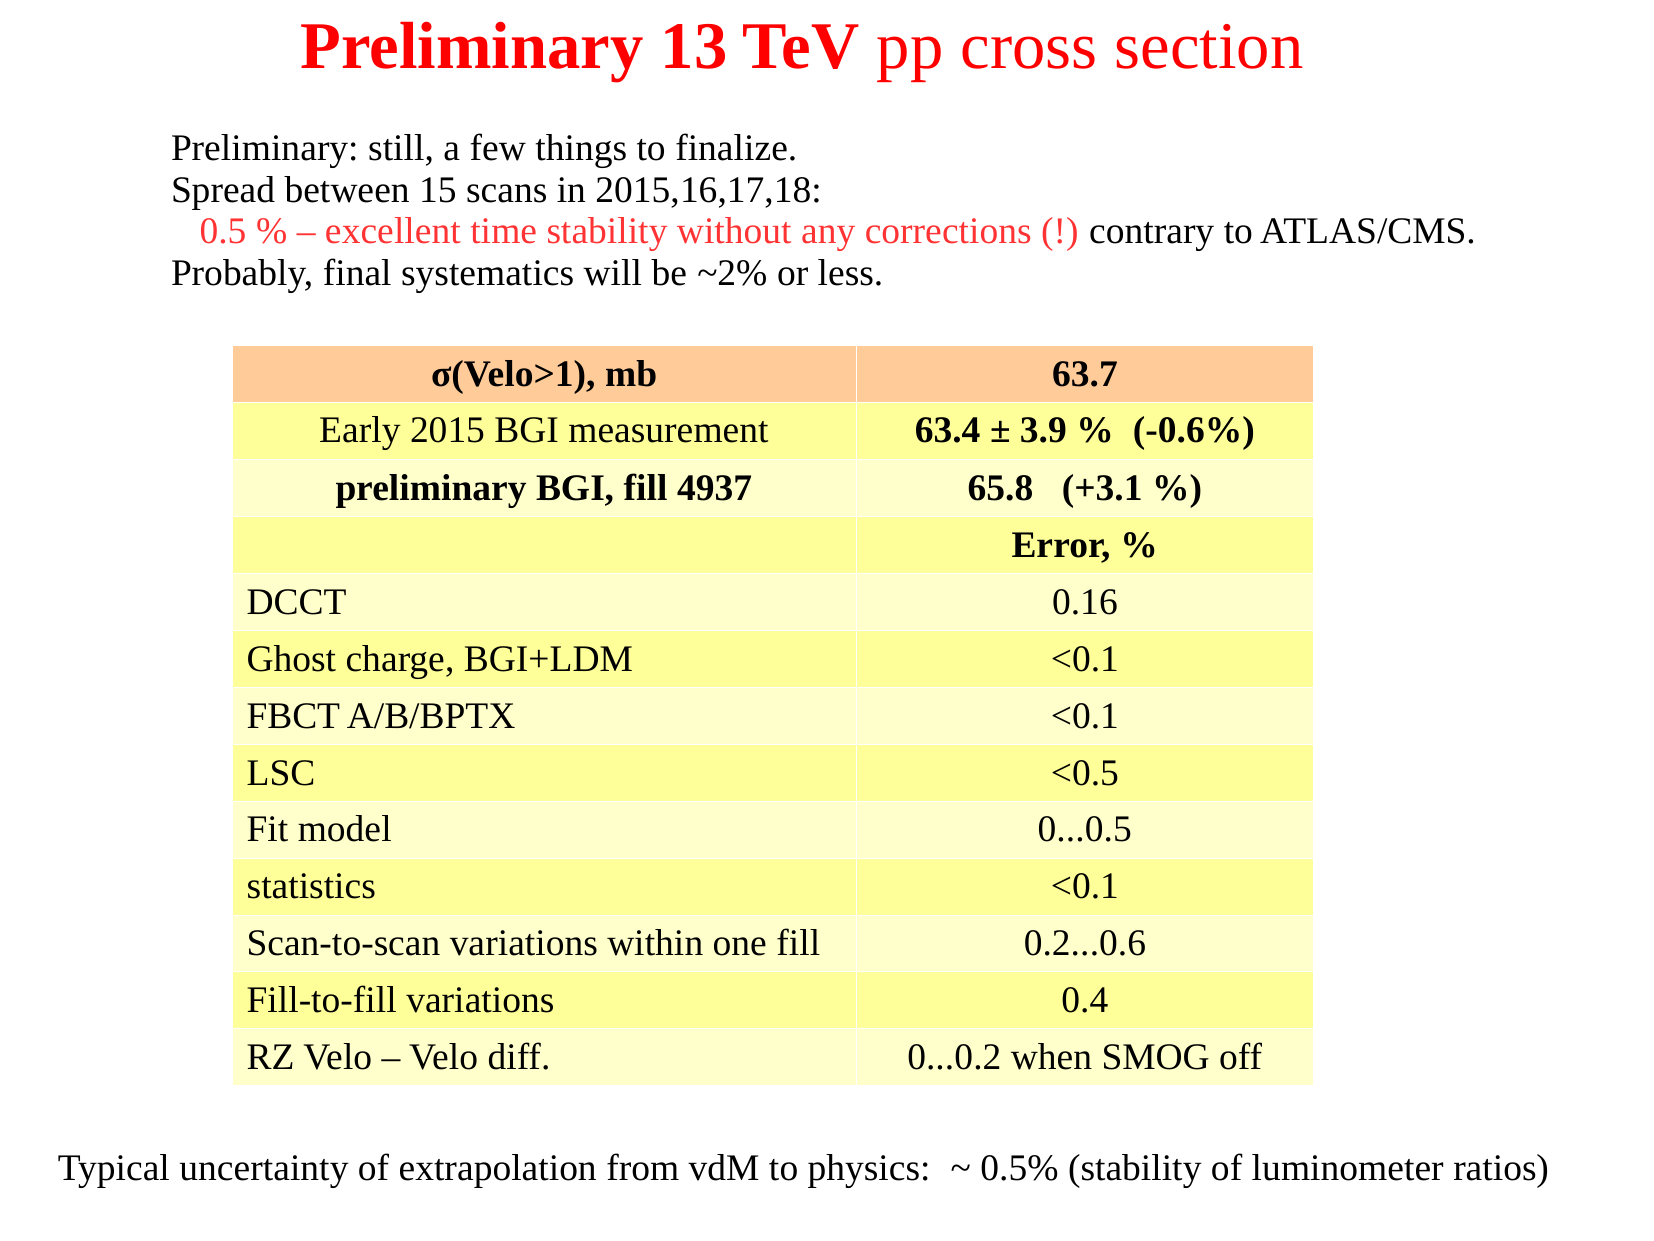

Preliminary 13 TeV pp cross section
Preliminary: still, a few things to finalize.
Spread between 15 scans in 2015,16,17,18:
 0.5 % – excellent time stability without any corrections (!) contrary to ATLAS/CMS.
Probably, final systematics will be ~2% or less.
| σ(Velo>1), mb | 63.7 |
| --- | --- |
| Early 2015 BGI measurement | 63.4 ± 3.9 % (-0.6%) |
| preliminary BGI, fill 4937 | 65.8 (+3.1 %) |
| | Error, % |
| DCCT | 0.16 |
| Ghost charge, BGI+LDM | <0.1 |
| FBCT A/B/BPTX | <0.1 |
| LSC | <0.5 |
| Fit model | 0...0.5 |
| statistics | <0.1 |
| Scan-to-scan variations within one fill | 0.2...0.6 |
| Fill-to-fill variations | 0.4 |
| RZ Velo – Velo diff. | 0...0.2 when SMOG off |
Typical uncertainty of extrapolation from vdM to physics: ~ 0.5% (stability of luminometer ratios)